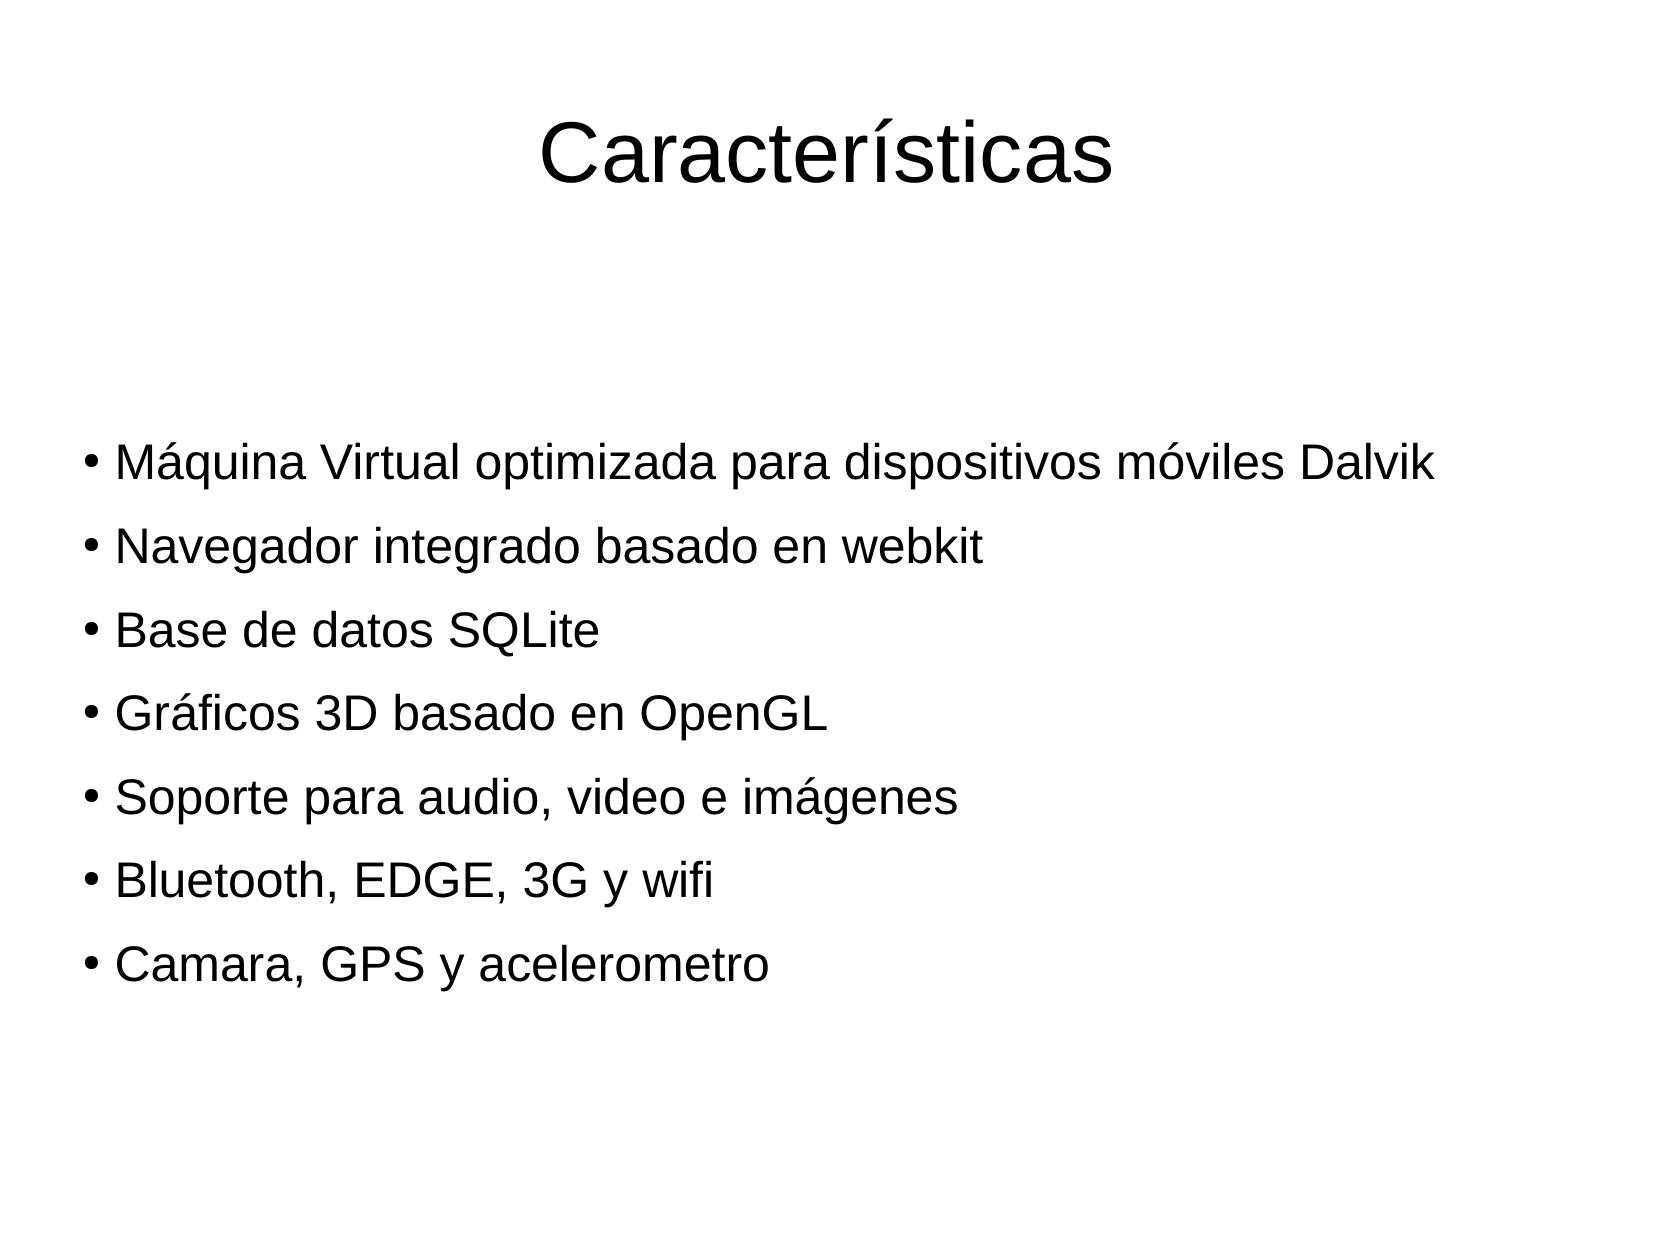

# Características
 Máquina Virtual optimizada para dispositivos móviles Dalvik
 Navegador integrado basado en webkit
 Base de datos SQLite
 Gráficos 3D basado en OpenGL
 Soporte para audio, video e imágenes
 Bluetooth, EDGE, 3G y wifi
 Camara, GPS y acelerometro